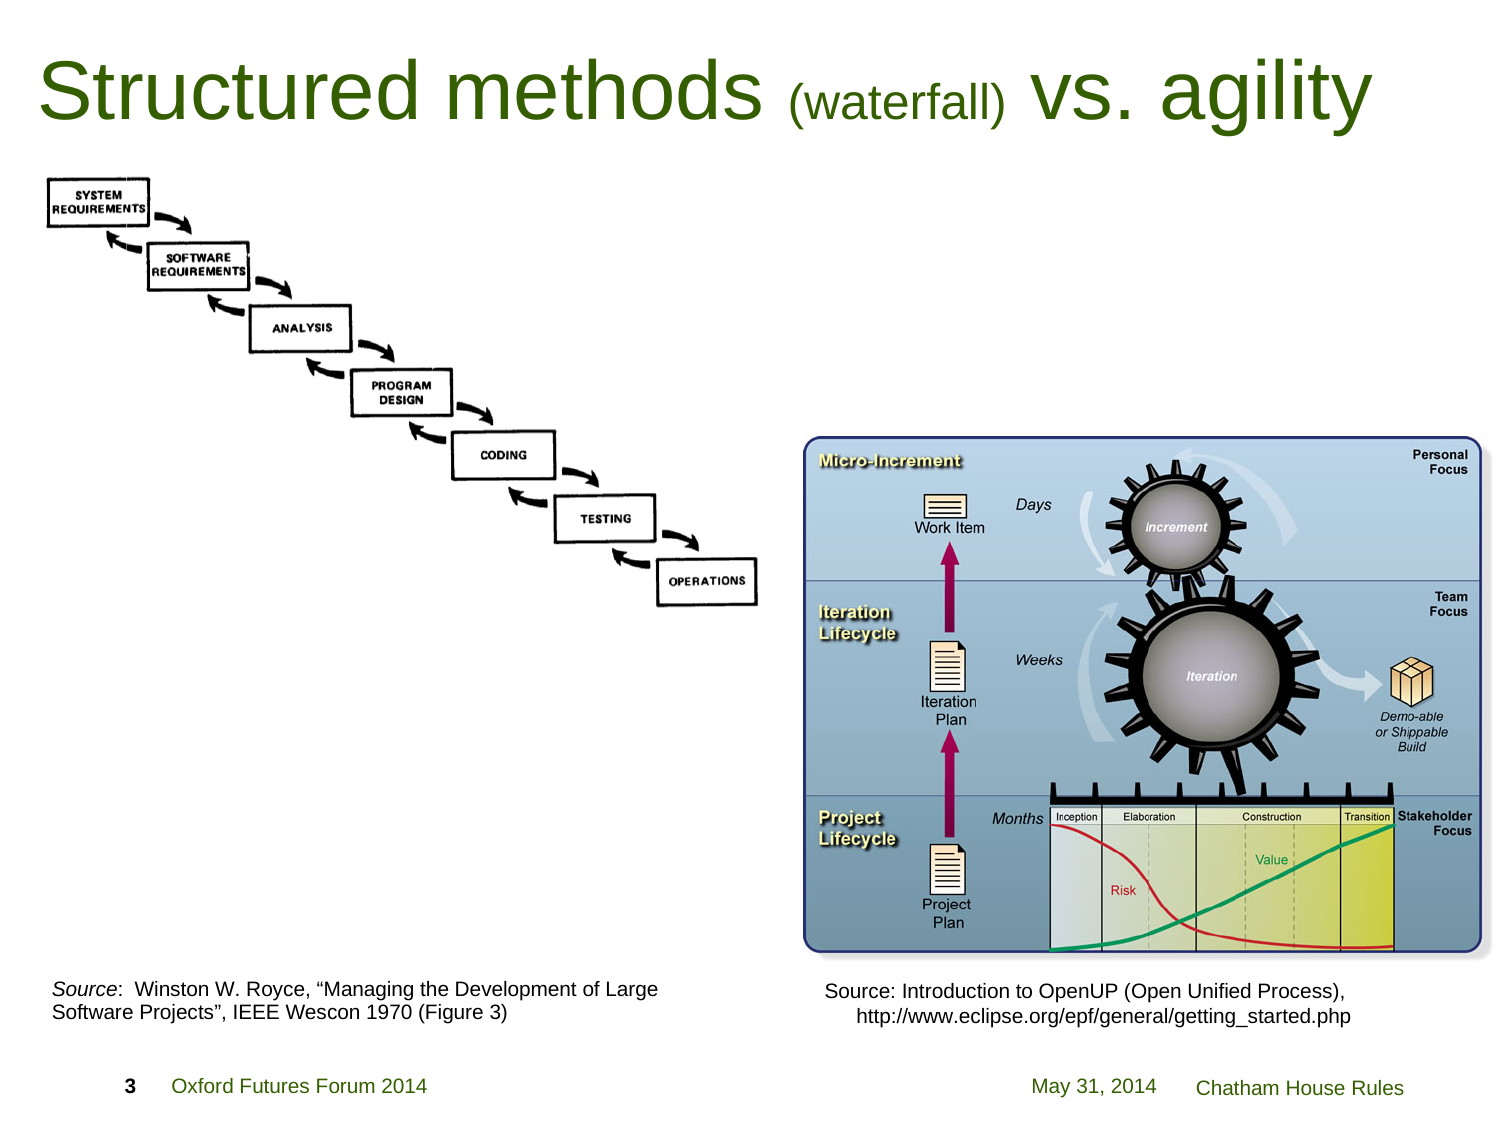

# Structured methods (waterfall) vs. agility
Source: Winston W. Royce, “Managing the Development of Large Software Projects”, IEEE Wescon 1970 (Figure 3)
Source: Introduction to OpenUP (Open Unified Process), http://www.eclipse.org/epf/general/getting_started.php
3
Oxford Futures Forum 2014
May 31, 2014